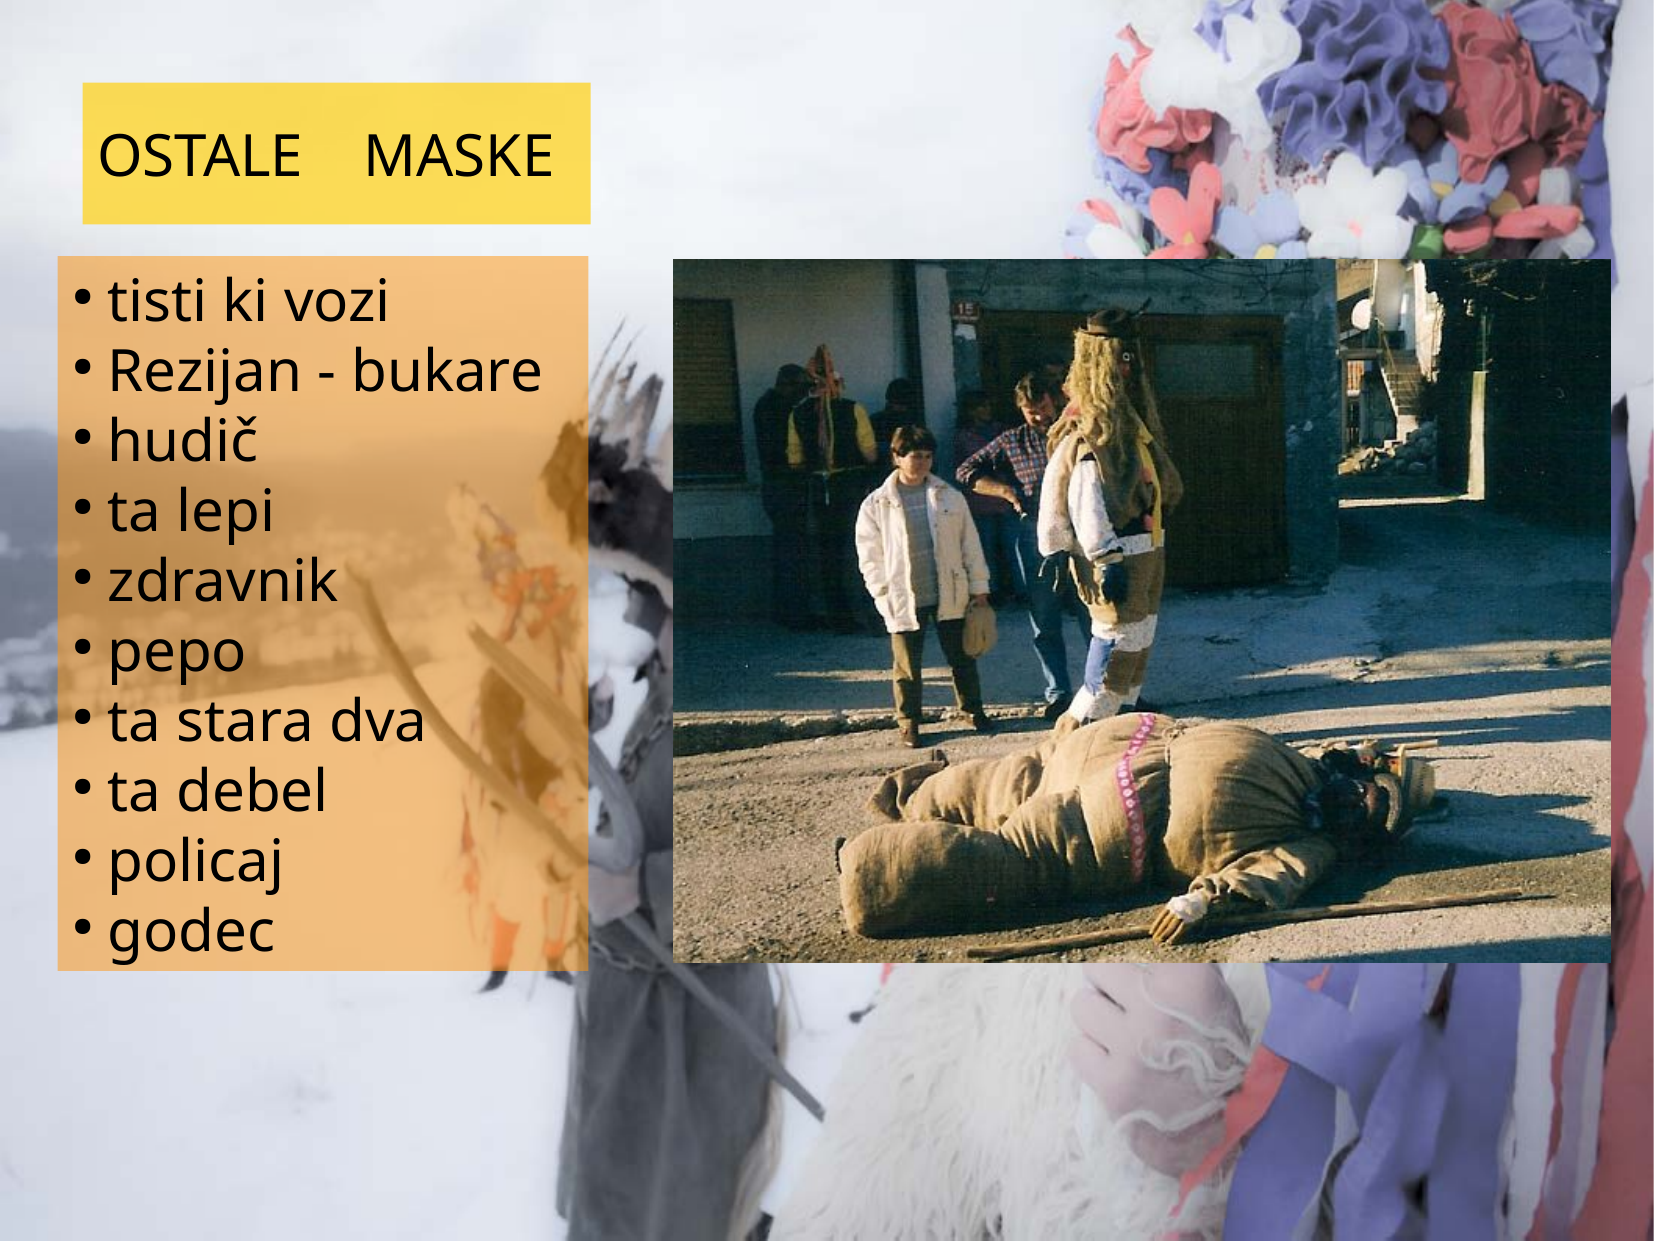

OSTALE MASKE
tisti ki vozi
Rezijan - bukare
hudič
ta lepi
zdravnik
pepo
ta stara dva
ta debel
policaj
godec